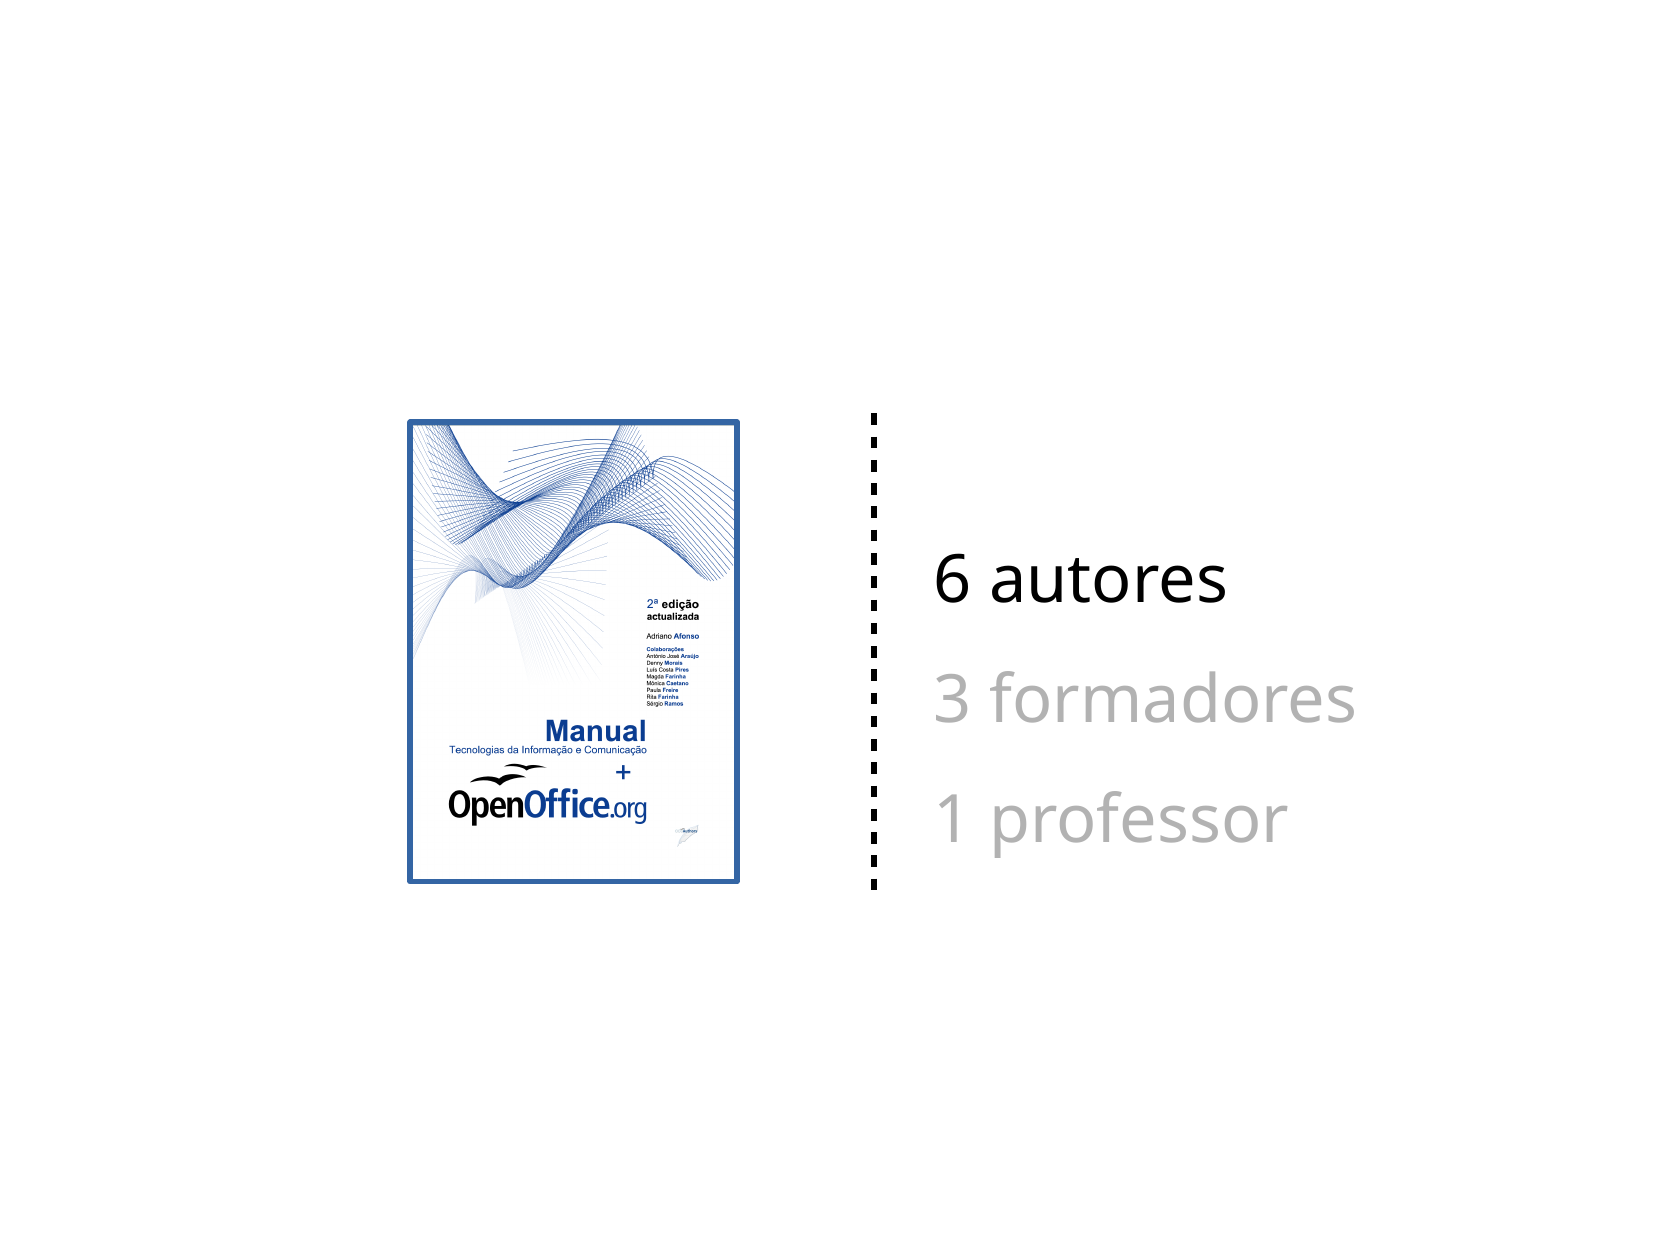

# 6 autores
3 formadores
1 professor